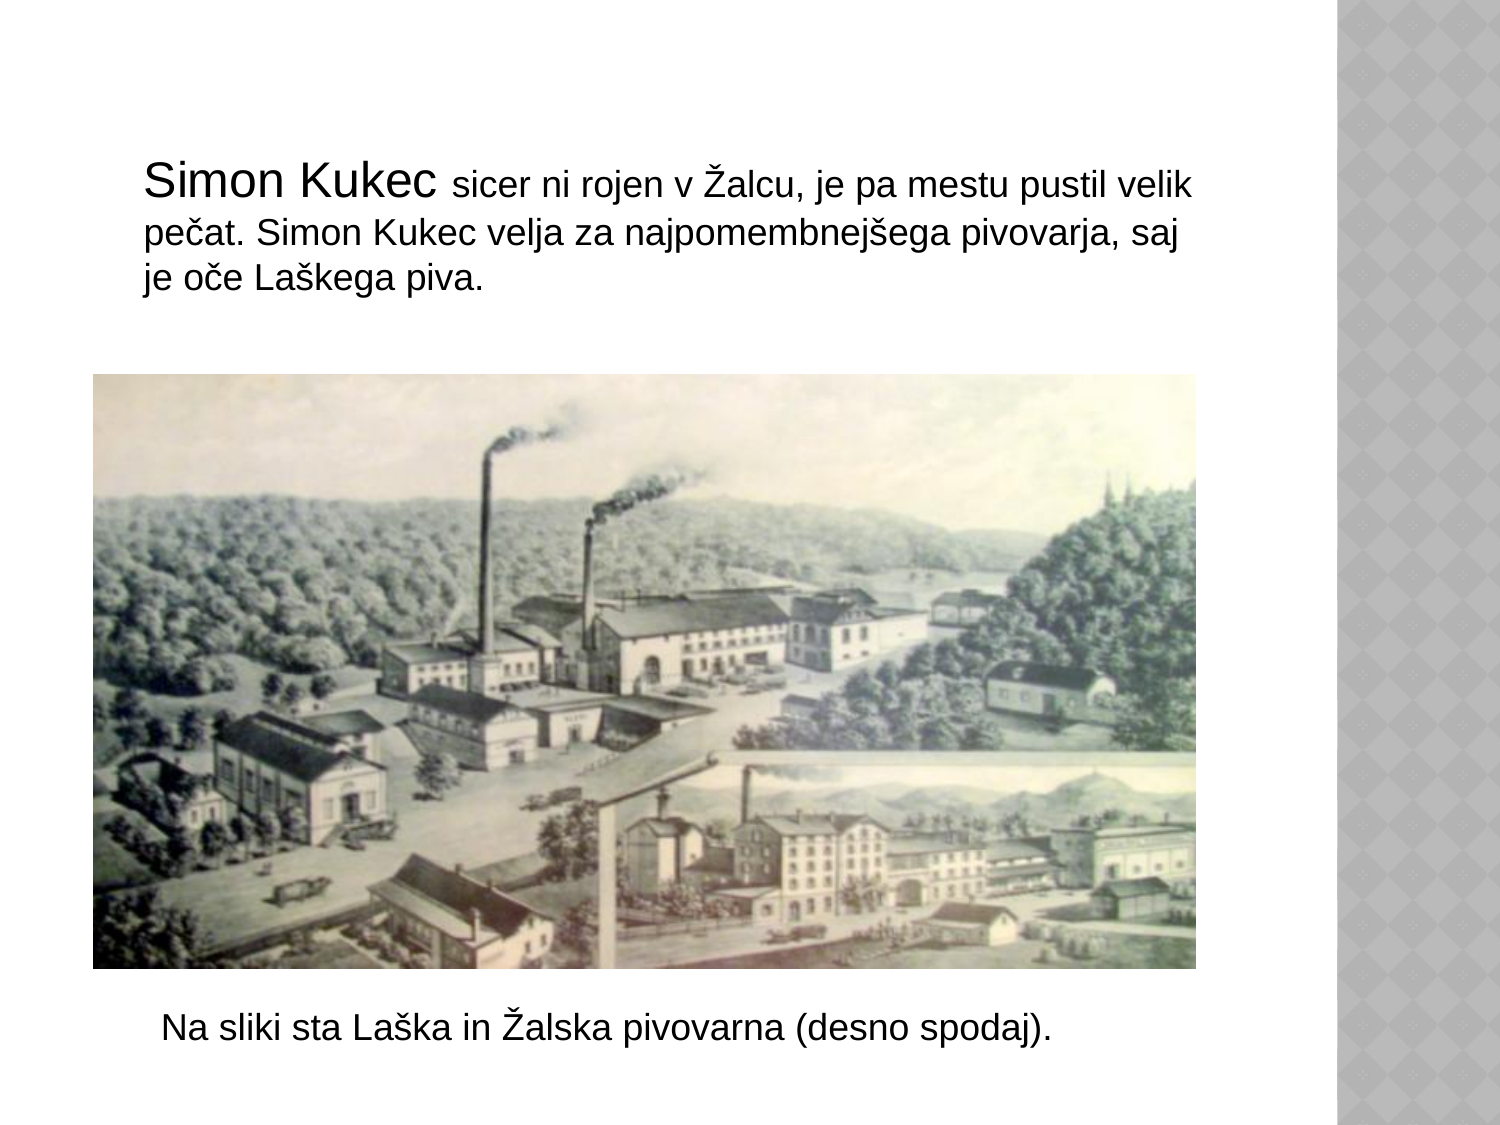

Simon Kukec sicer ni rojen v Žalcu, je pa mestu pustil velik pečat. Simon Kukec velja za najpomembnejšega pivovarja, saj je oče Laškega piva.
Na sliki sta Laška in Žalska pivovarna (desno spodaj).